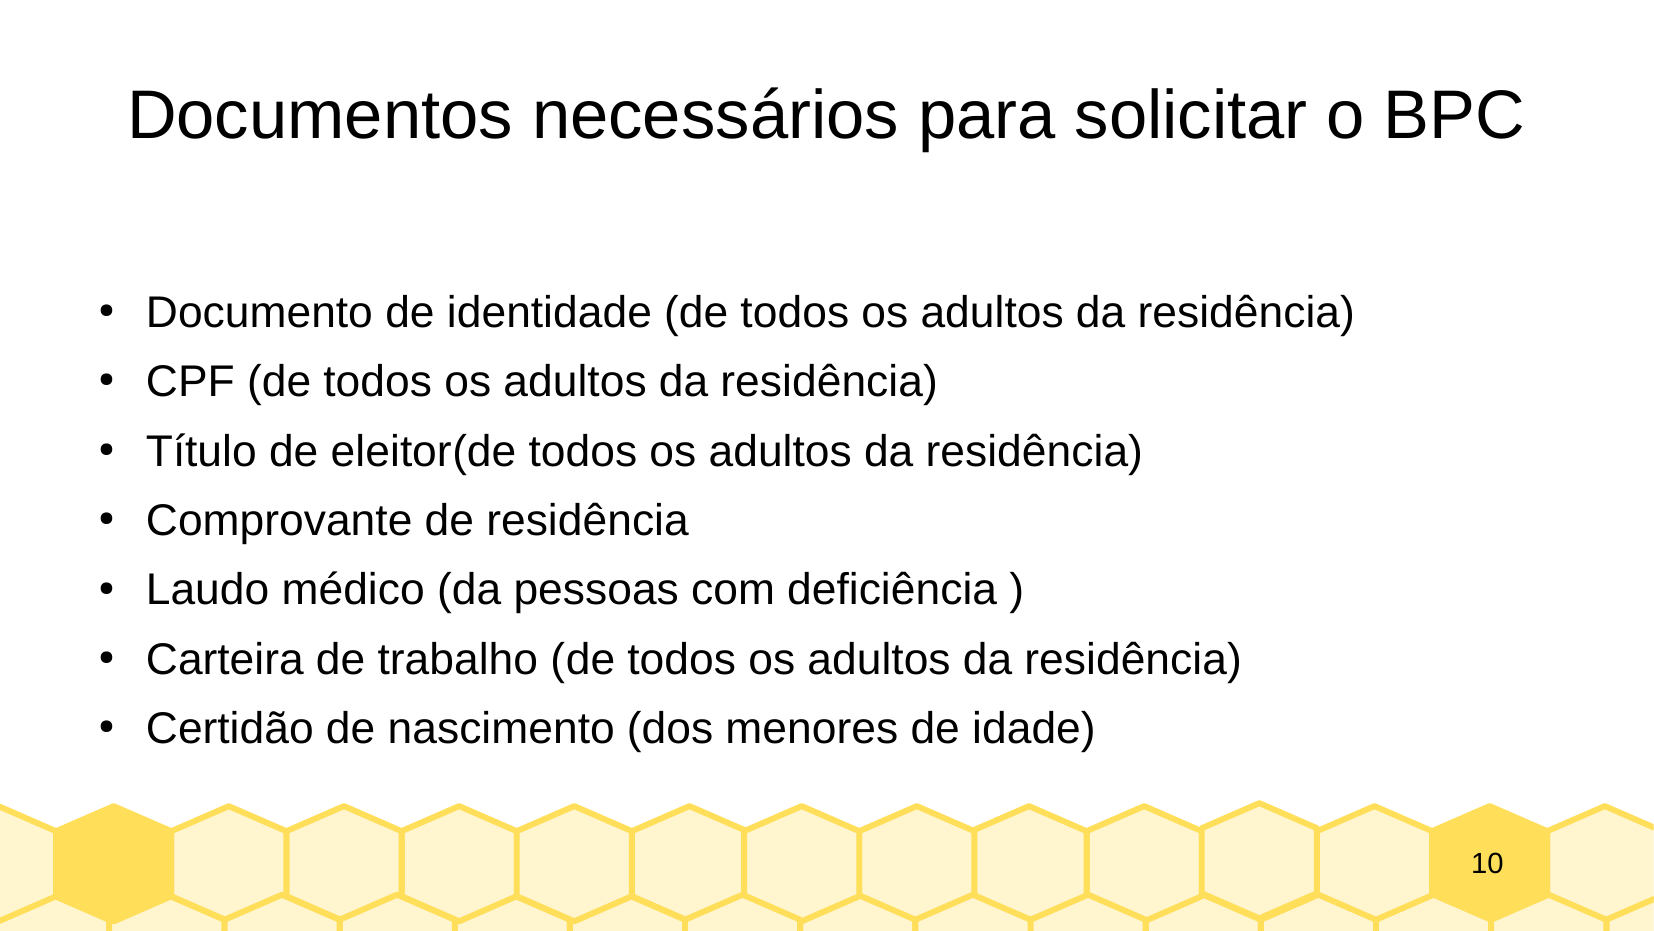

# Documentos necessários para solicitar o BPC
Documento de identidade (de todos os adultos da residência)
CPF (de todos os adultos da residência)
Título de eleitor(de todos os adultos da residência)
Comprovante de residência
Laudo médico (da pessoas com deficiência )
Carteira de trabalho (de todos os adultos da residência)
Certidão de nascimento (dos menores de idade)